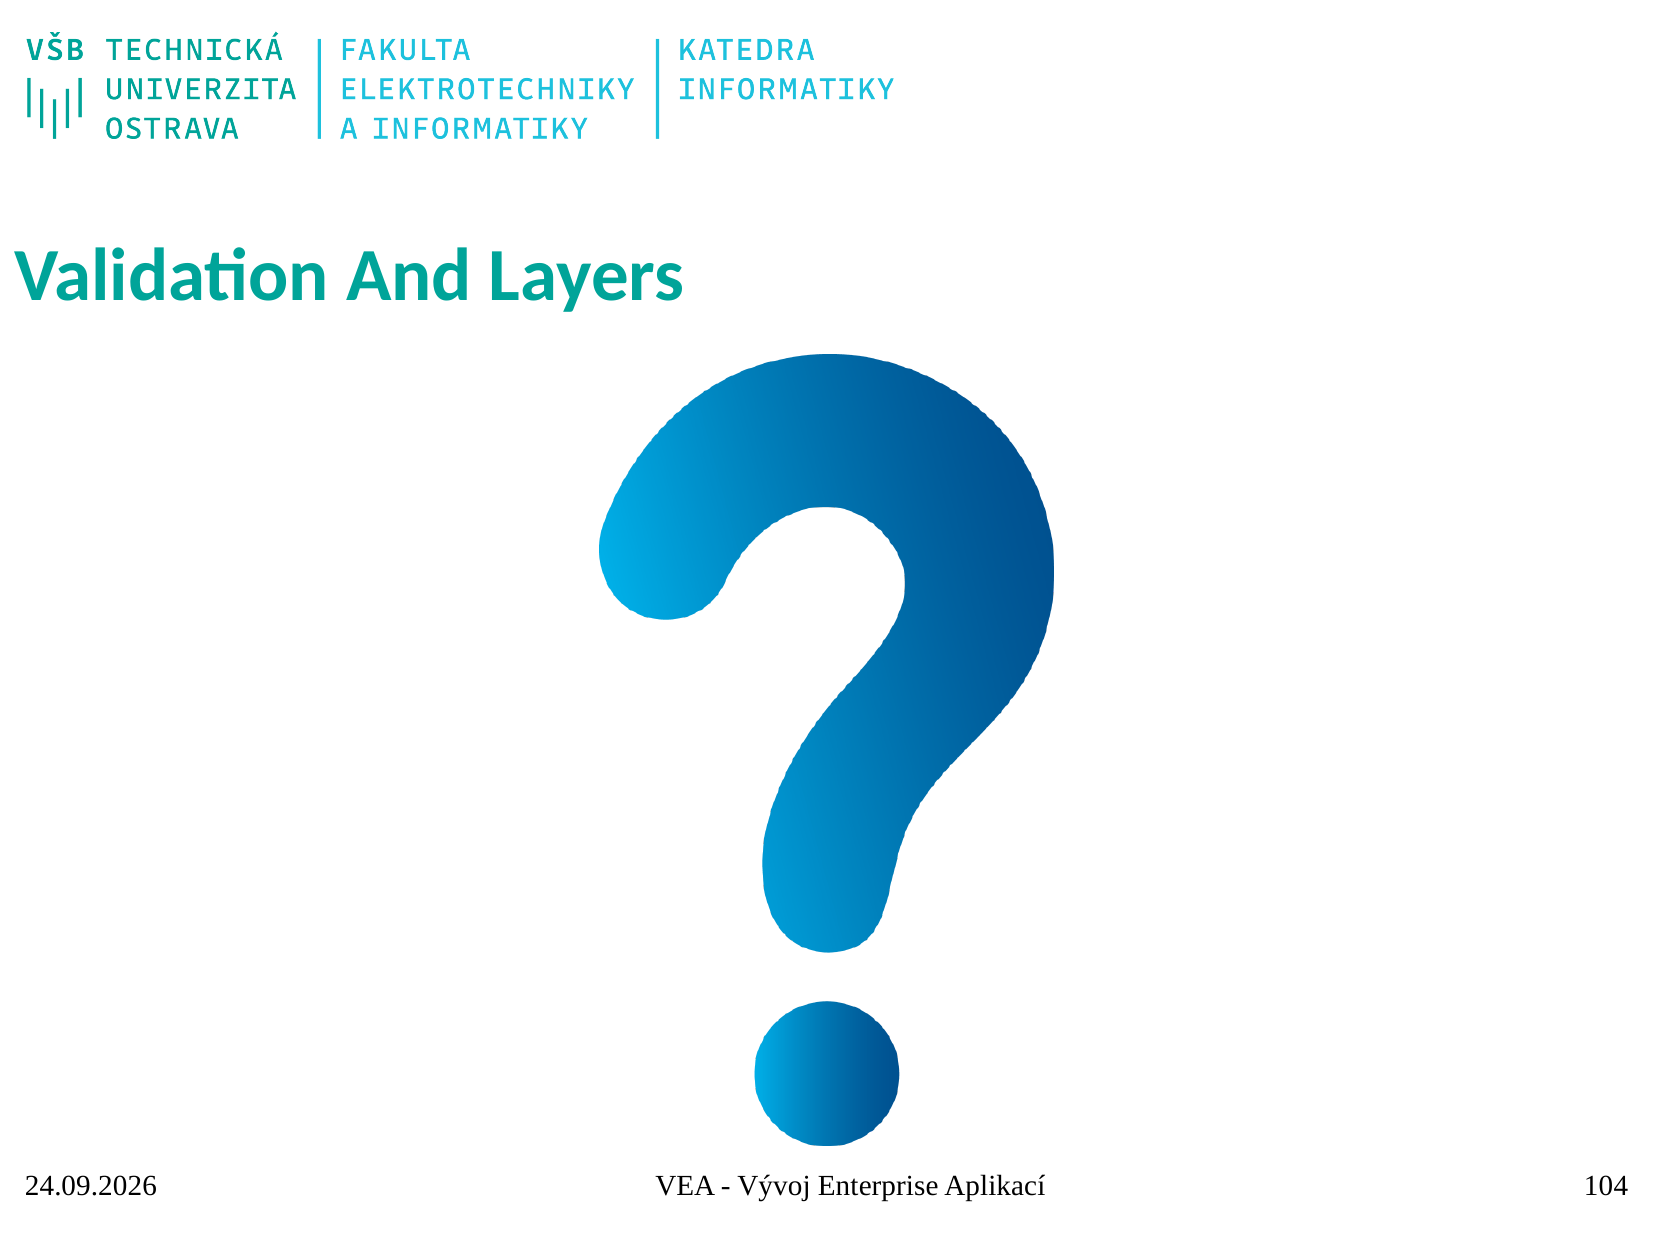

# Validation And Layers
VEA - Vývoj Enterprise Aplikací
104